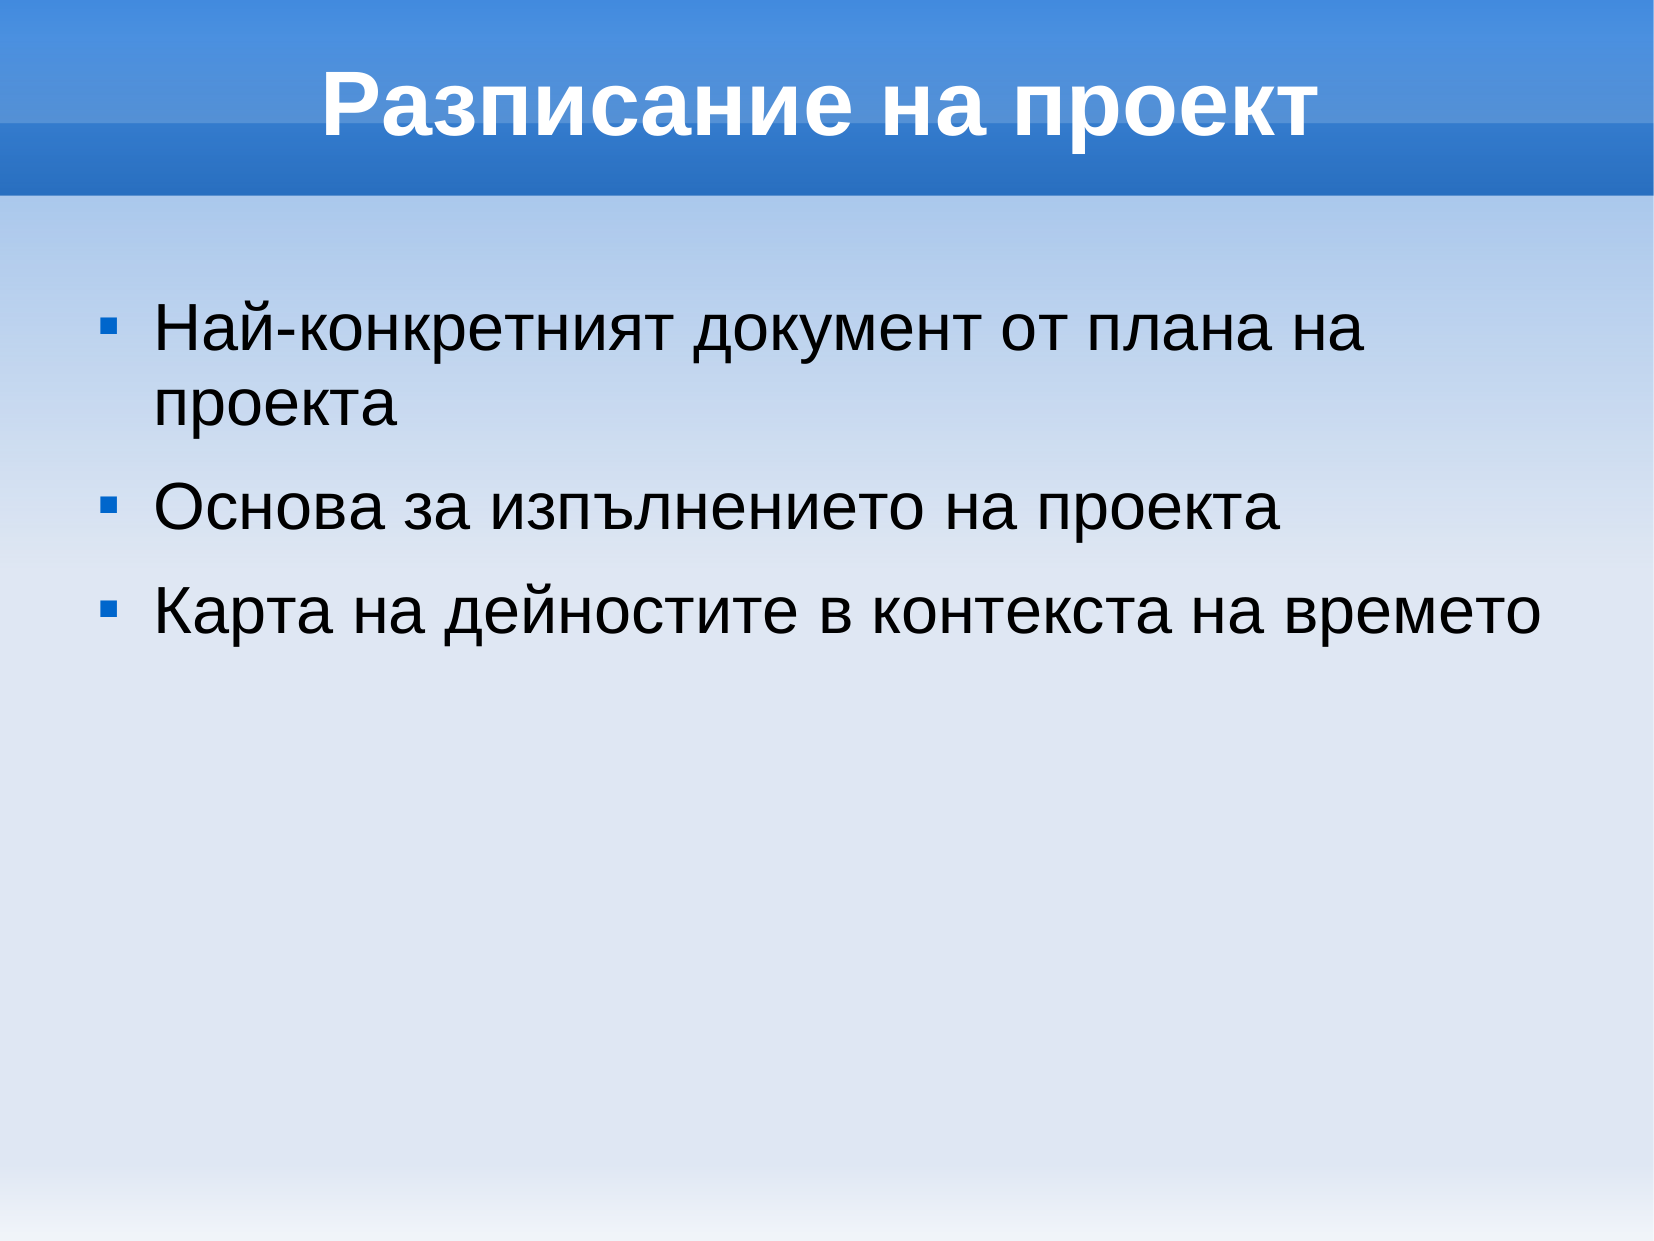

# Разписание на проект
Най-конкретният документ от плана на проекта
Основа за изпълнението на проекта
Карта на дейностите в контекста на времето